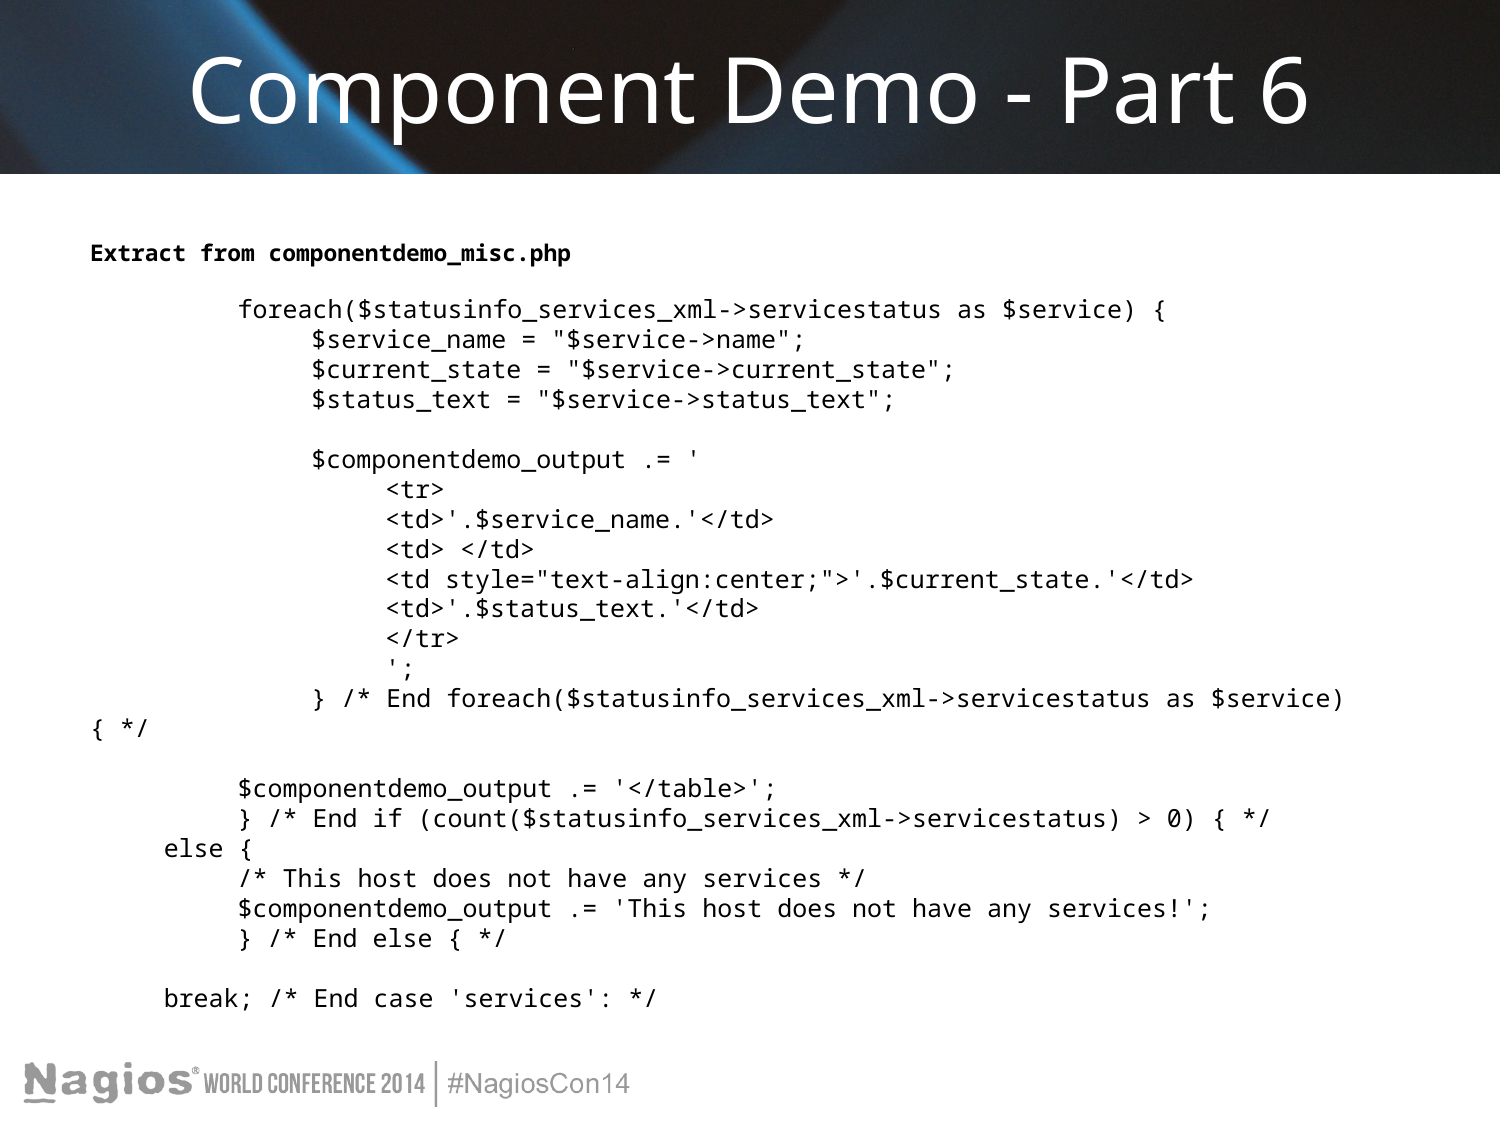

# Component Demo - Part 6
Extract from componentdemo_misc.php
		foreach($statusinfo_services_xml->servicestatus as $service) {
			$service_name = "$service->name";
			$current_state = "$service->current_state";
			$status_text = "$service->status_text";
			$componentdemo_output .= '
				<tr>
				<td>'.$service_name.'</td>
				<td> </td>
				<td style="text-align:center;">'.$current_state.'</td>
				<td>'.$status_text.'</td>
				</tr>
				';
			} /* End foreach($statusinfo_services_xml->servicestatus as $service) { */
		$componentdemo_output .= '</table>';
		} /* End if (count($statusinfo_services_xml->servicestatus) > 0) { */
	else {
		/* This host does not have any services */
		$componentdemo_output .= 'This host does not have any services!';
		} /* End else { */
	break; /* End case 'services': */